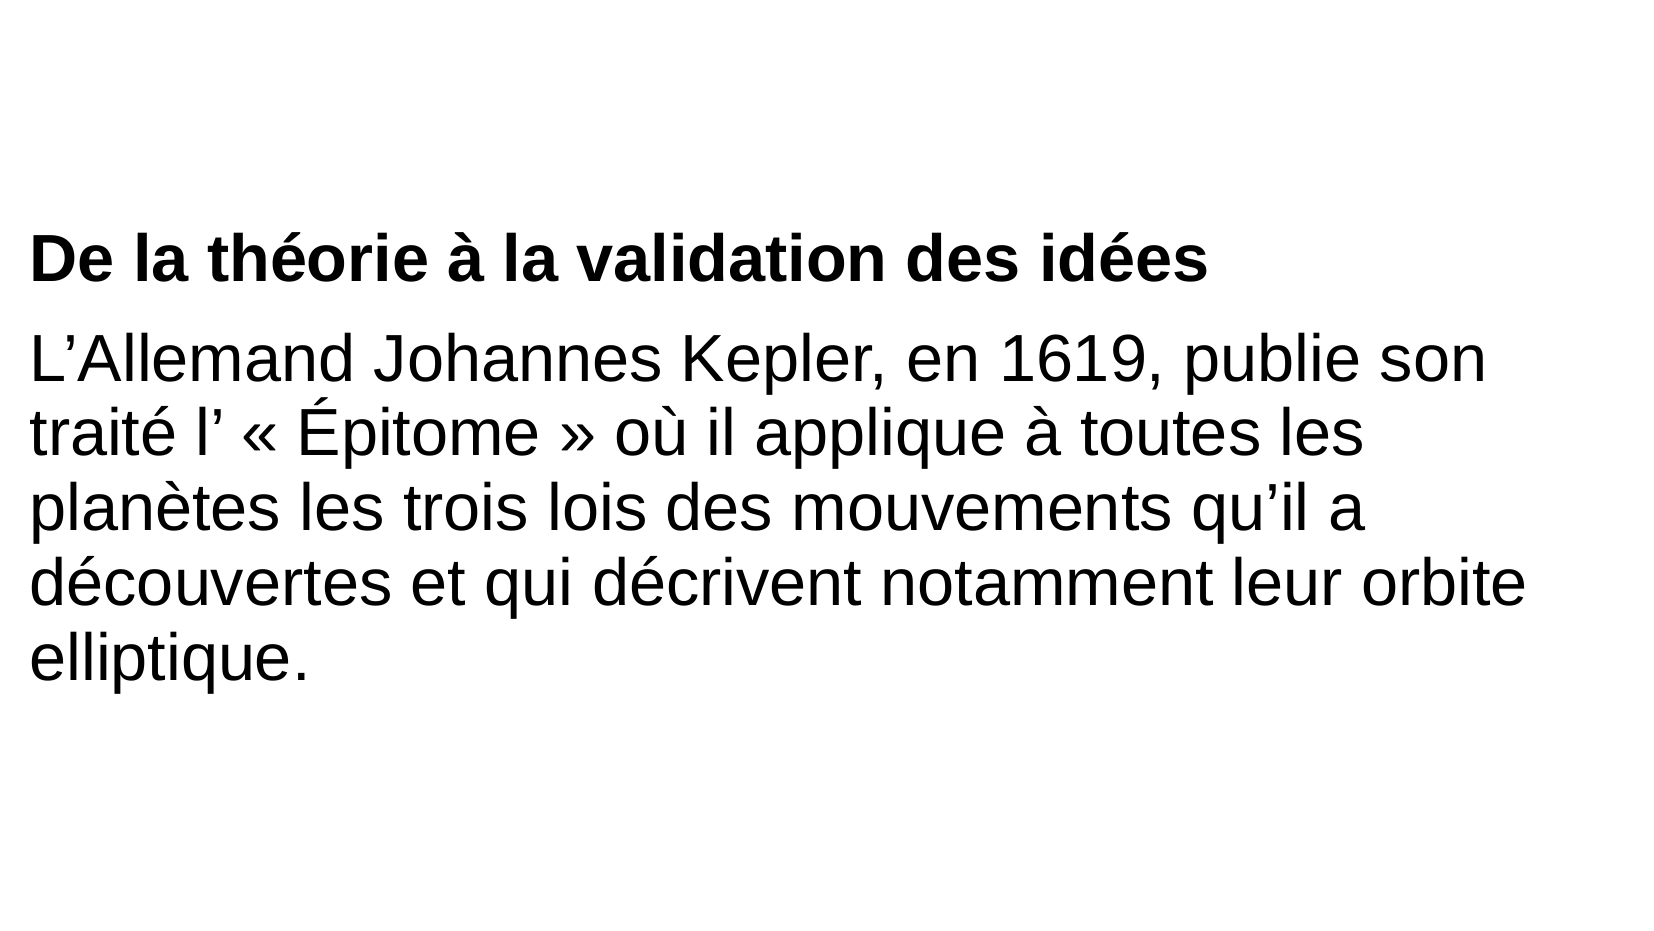

# De la théorie à la validation des idées
L’Allemand Johannes Kepler, en 1619, publie son traité l’ « Épitome » où il applique à toutes les planètes les trois lois des mouvements qu’il a découvertes et qui décrivent notamment leur orbite elliptique.